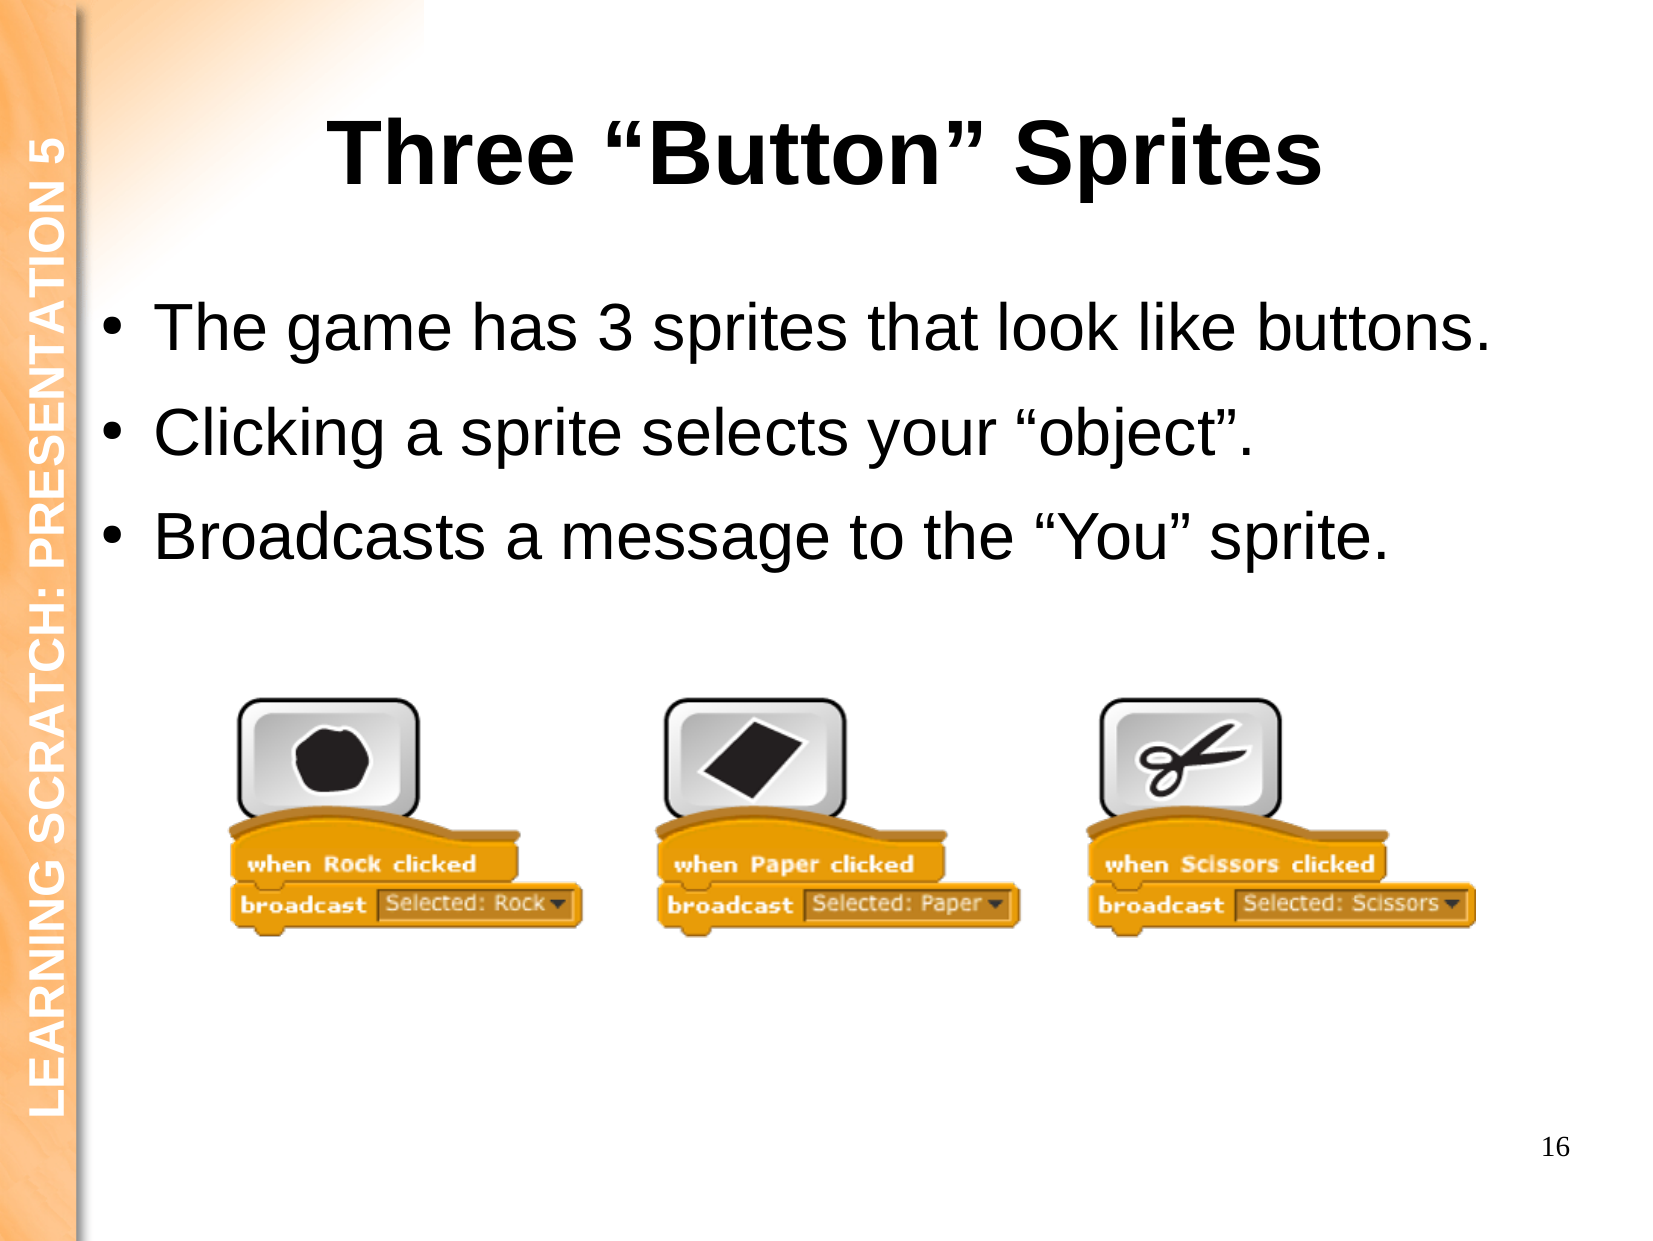

# Three “Button” Sprites
The game has 3 sprites that look like buttons.
Clicking a sprite selects your “object”.
Broadcasts a message to the “You” sprite.
16